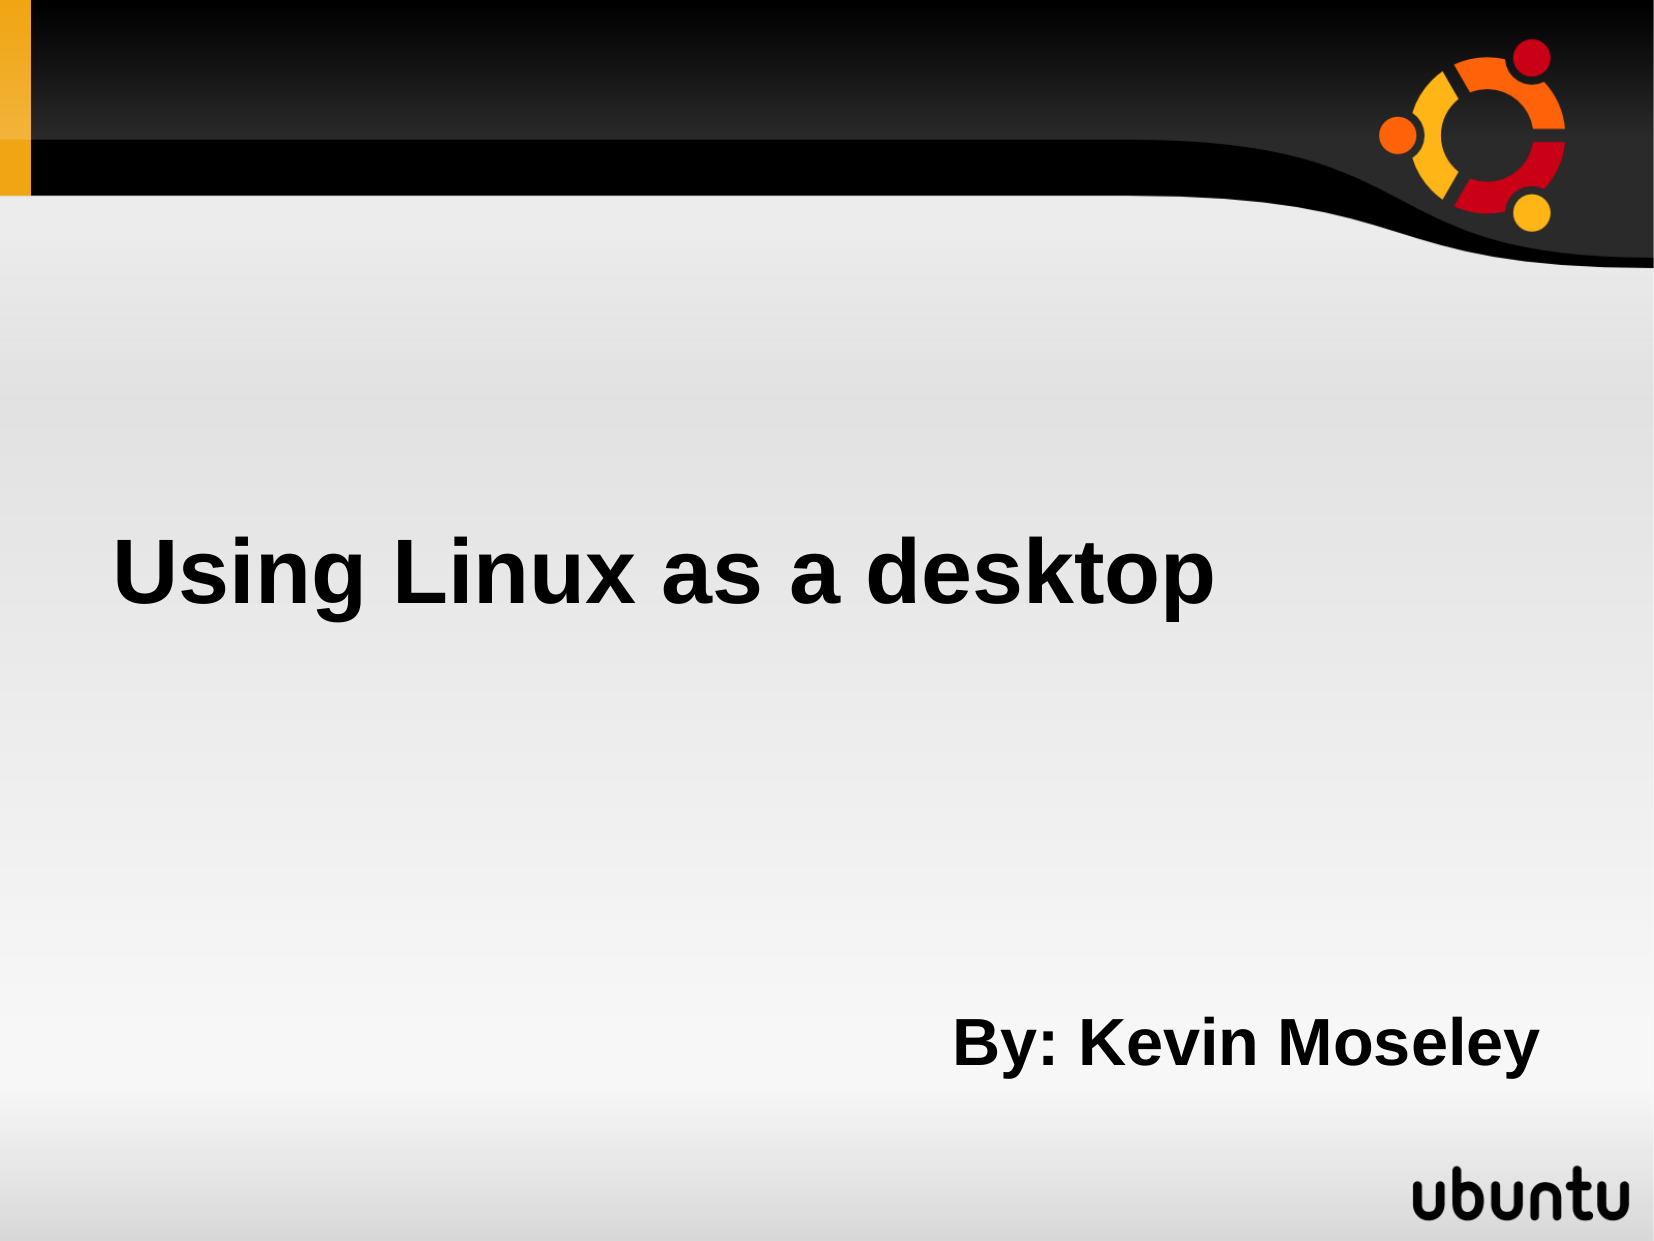

# Using Linux as a desktop
By: Kevin Moseley